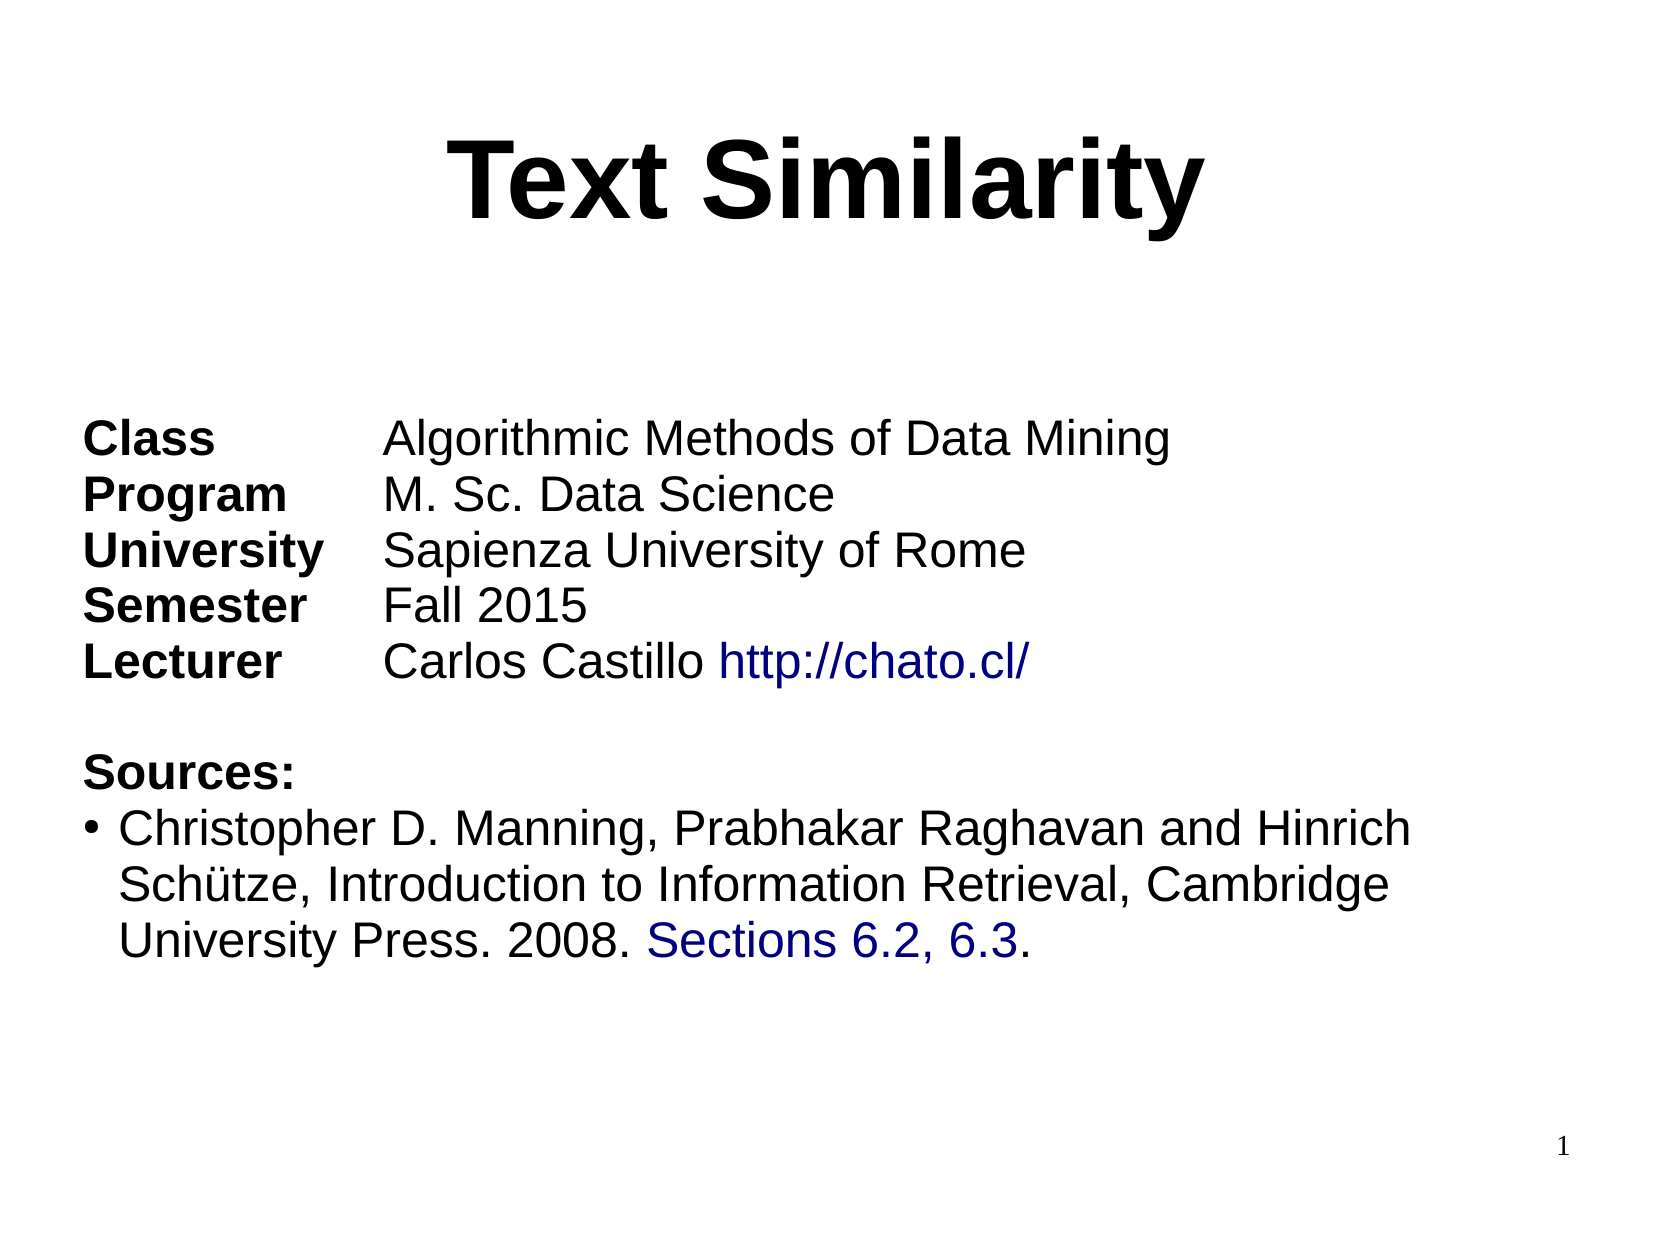

# Text Similarity
Class			Algorithmic Methods of Data Mining
Program		M. Sc. Data Science
University	Sapienza University of Rome
Semester	Fall 2015
Lecturer		Carlos Castillo http://chato.cl/
Sources:
Christopher D. Manning, Prabhakar Raghavan and Hinrich Schütze, Introduction to Information Retrieval, Cambridge University Press. 2008. Sections 6.2, 6.3.
1